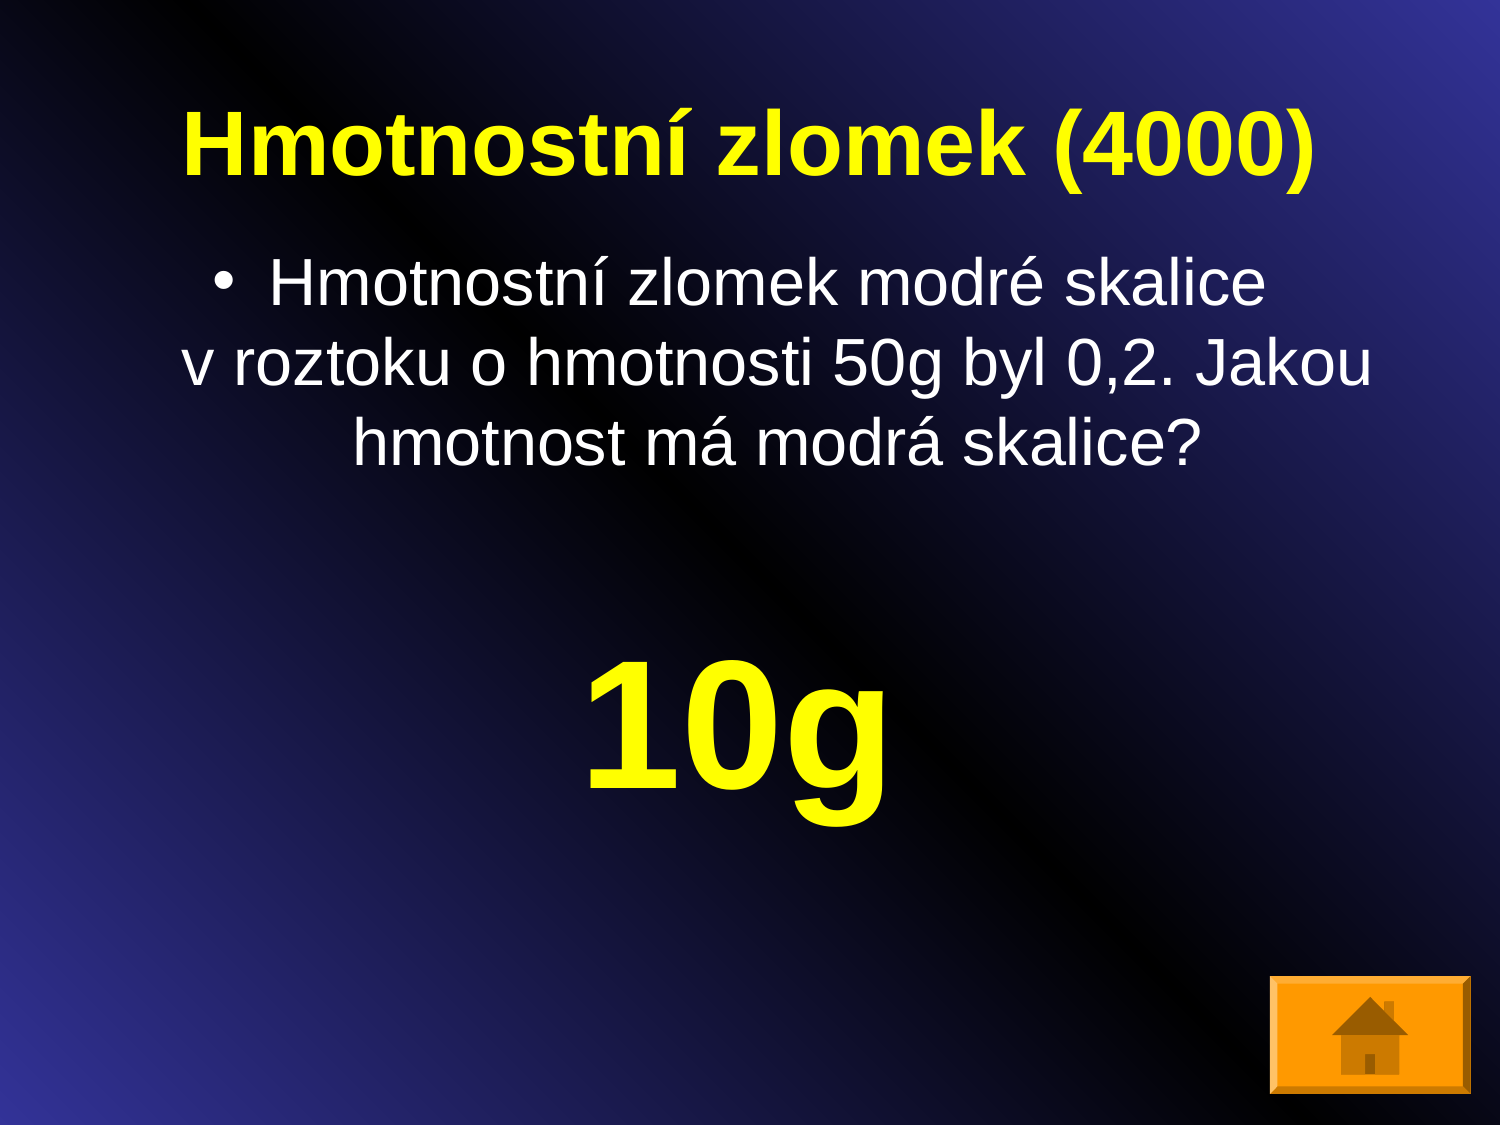

# Hmotnostní zlomek (4000)
Hmotnostní zlomek modré skalice
v roztoku o hmotnosti 50g byl 0,2. Jakou hmotnost má modrá skalice?
10g